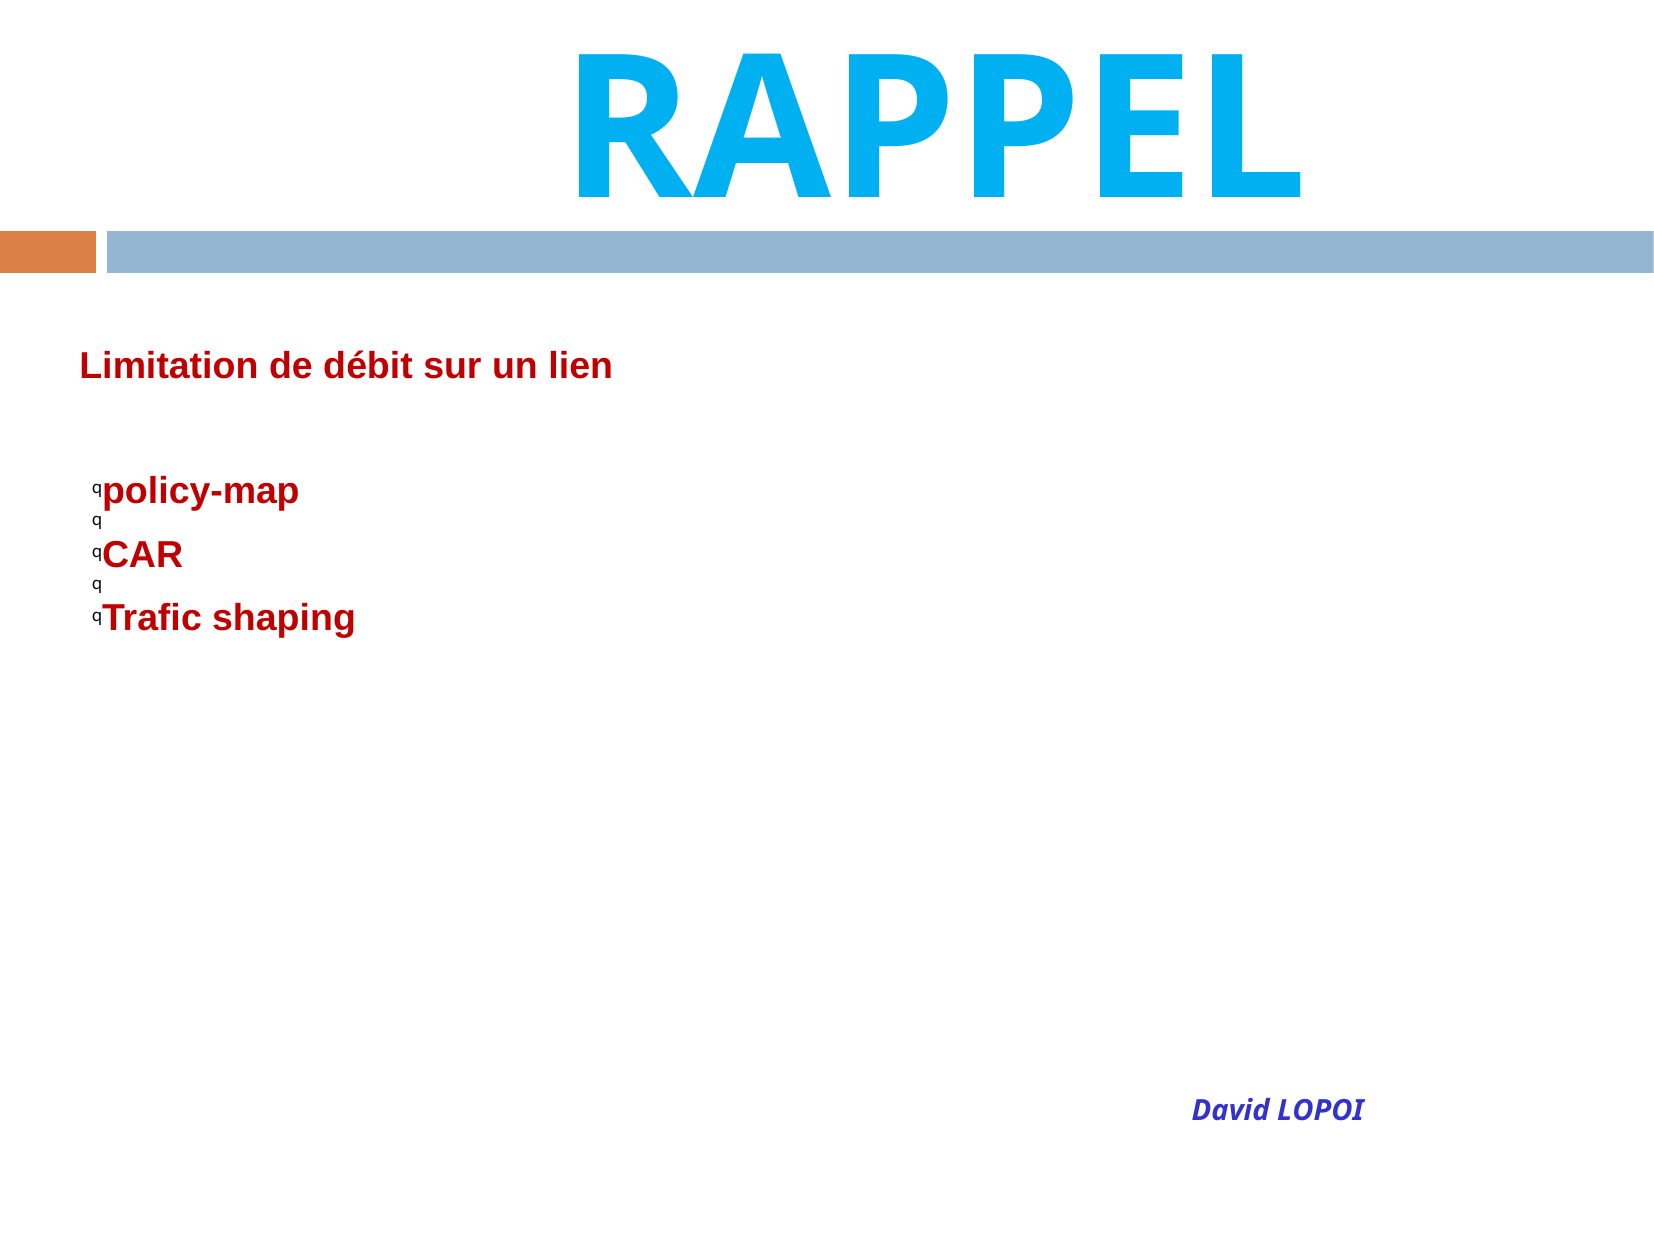

RAPPEL
Limitation de débit sur un lien
policy-map
CAR
Trafic shaping
David LOPOI